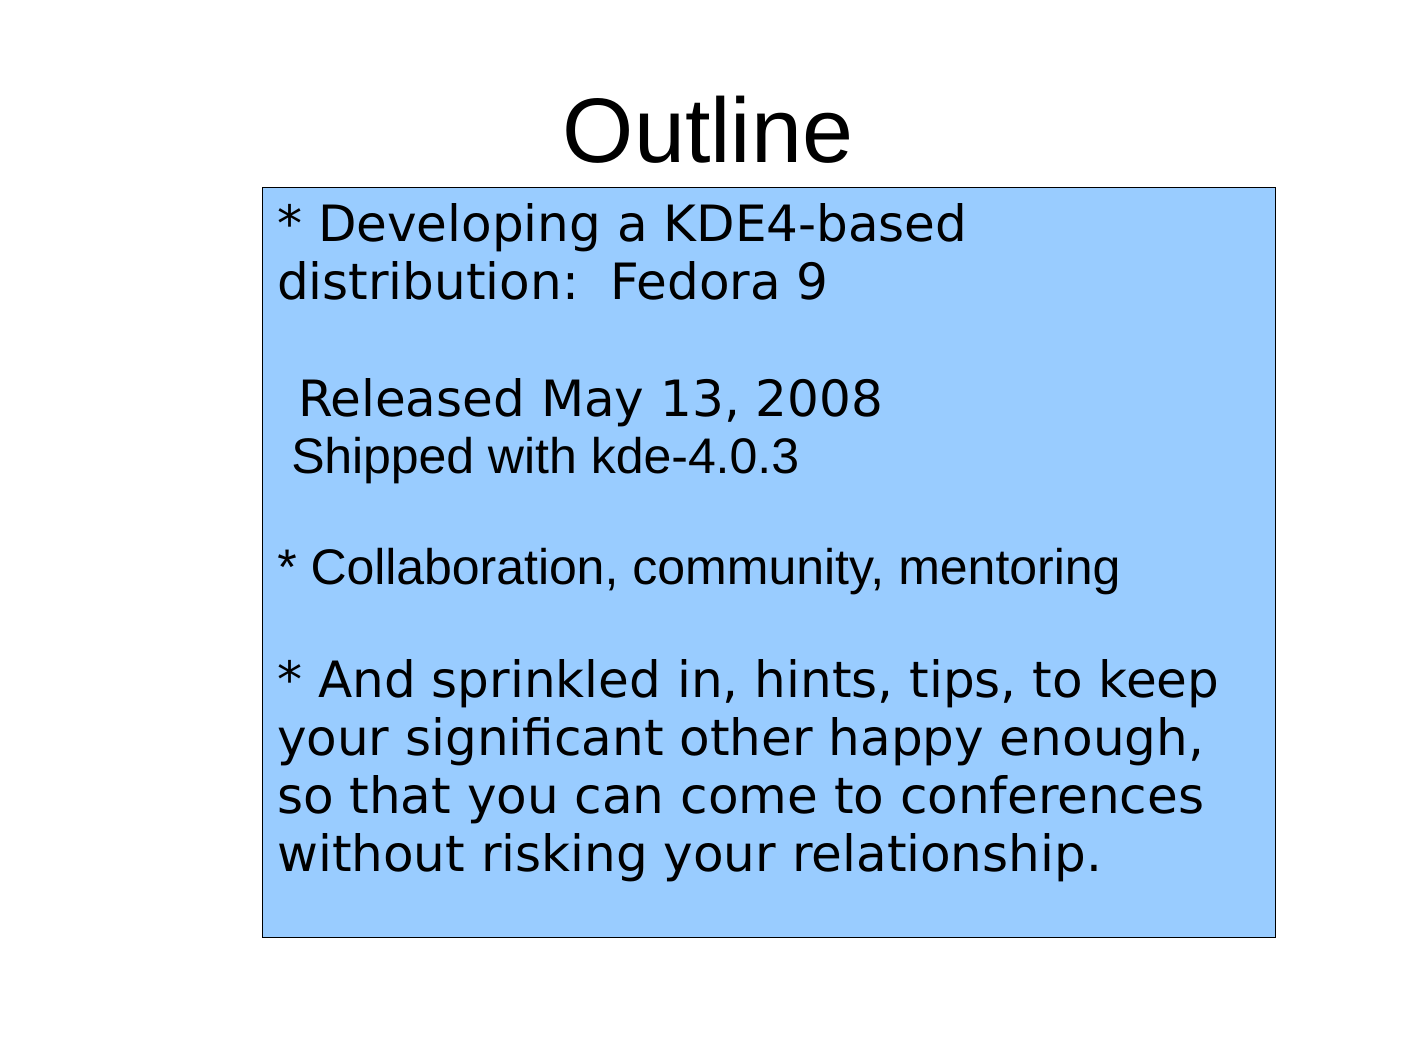

# Outline
* Developing a KDE4-based distribution: Fedora 9
Released May 13, 2008
 Shipped with kde-4.0.3
* Collaboration, community, mentoring
* And sprinkled in, hints, tips, to keep your significant other happy enough, so that you can come to conferences without risking your relationship.